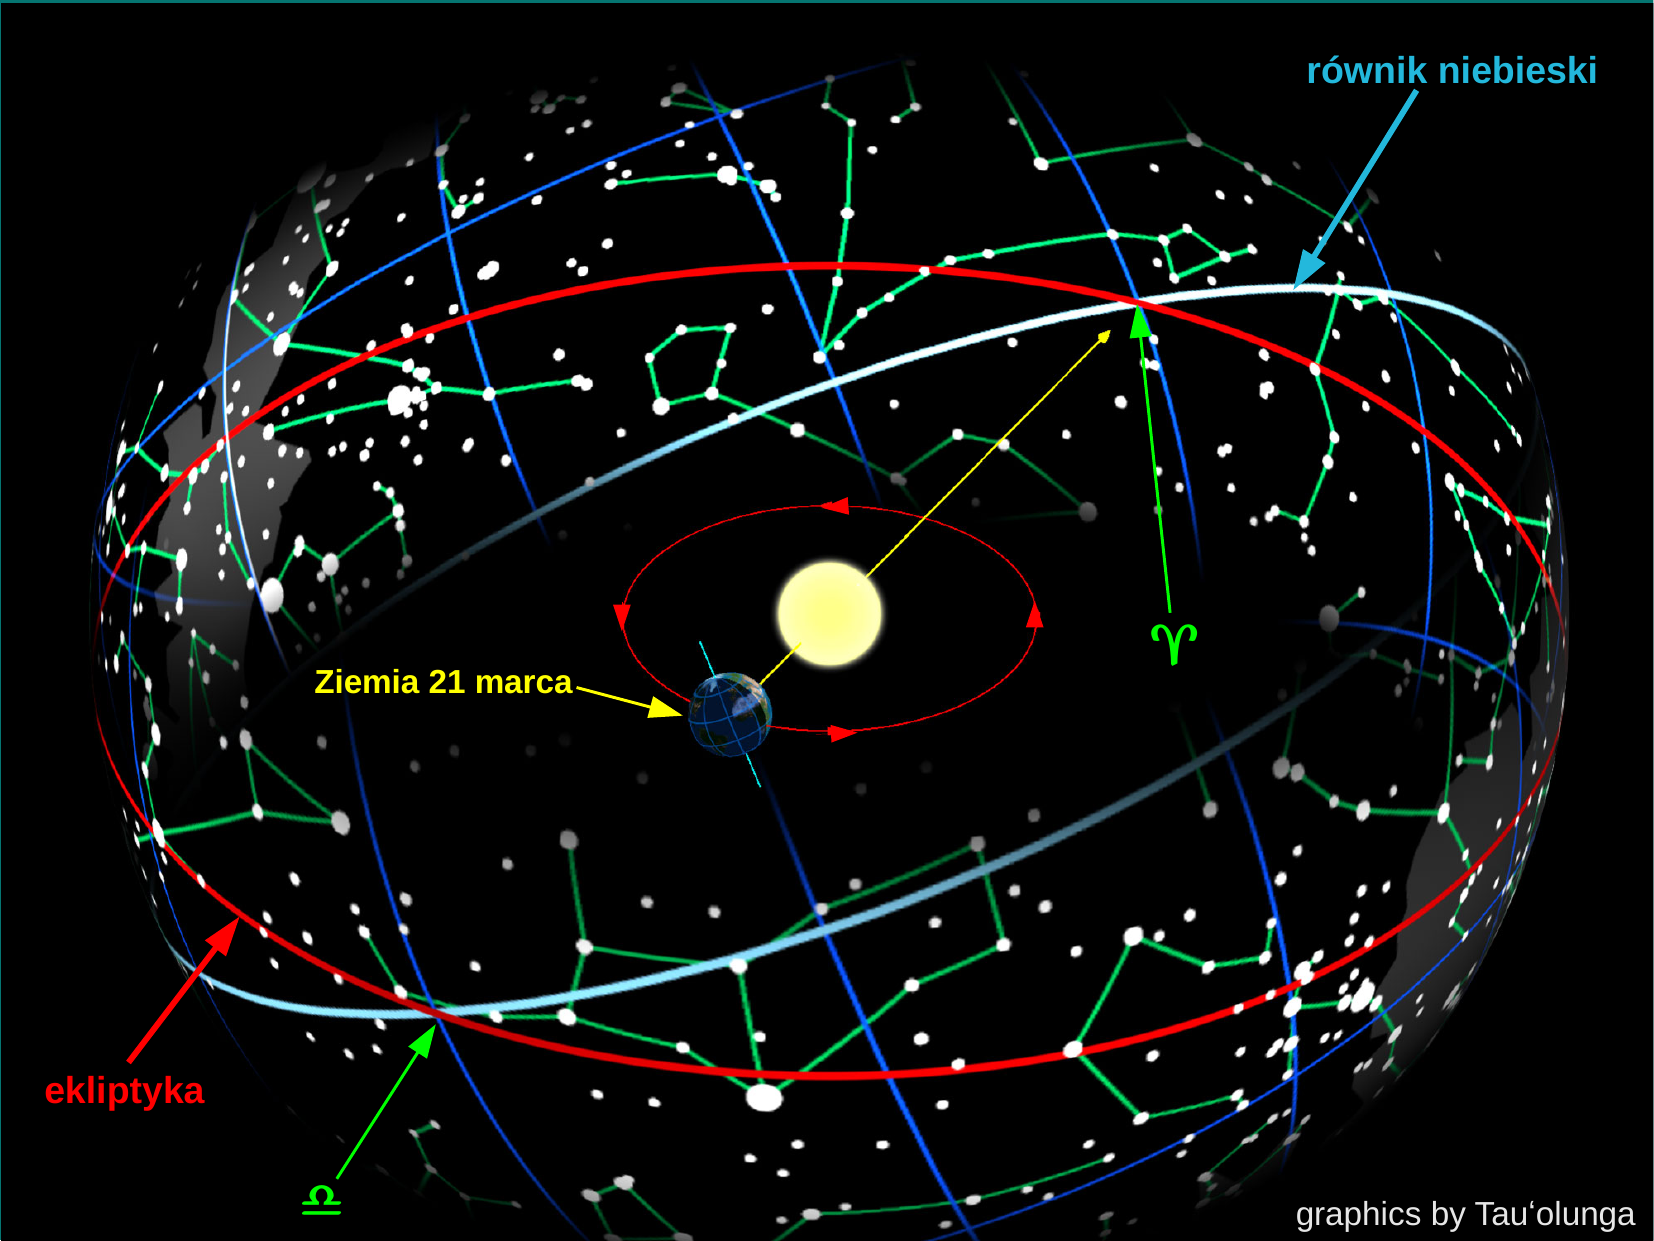

równik niebieski
♈
Ziemia 21 marca
ekliptyka
♎
graphics by Tauʻolunga